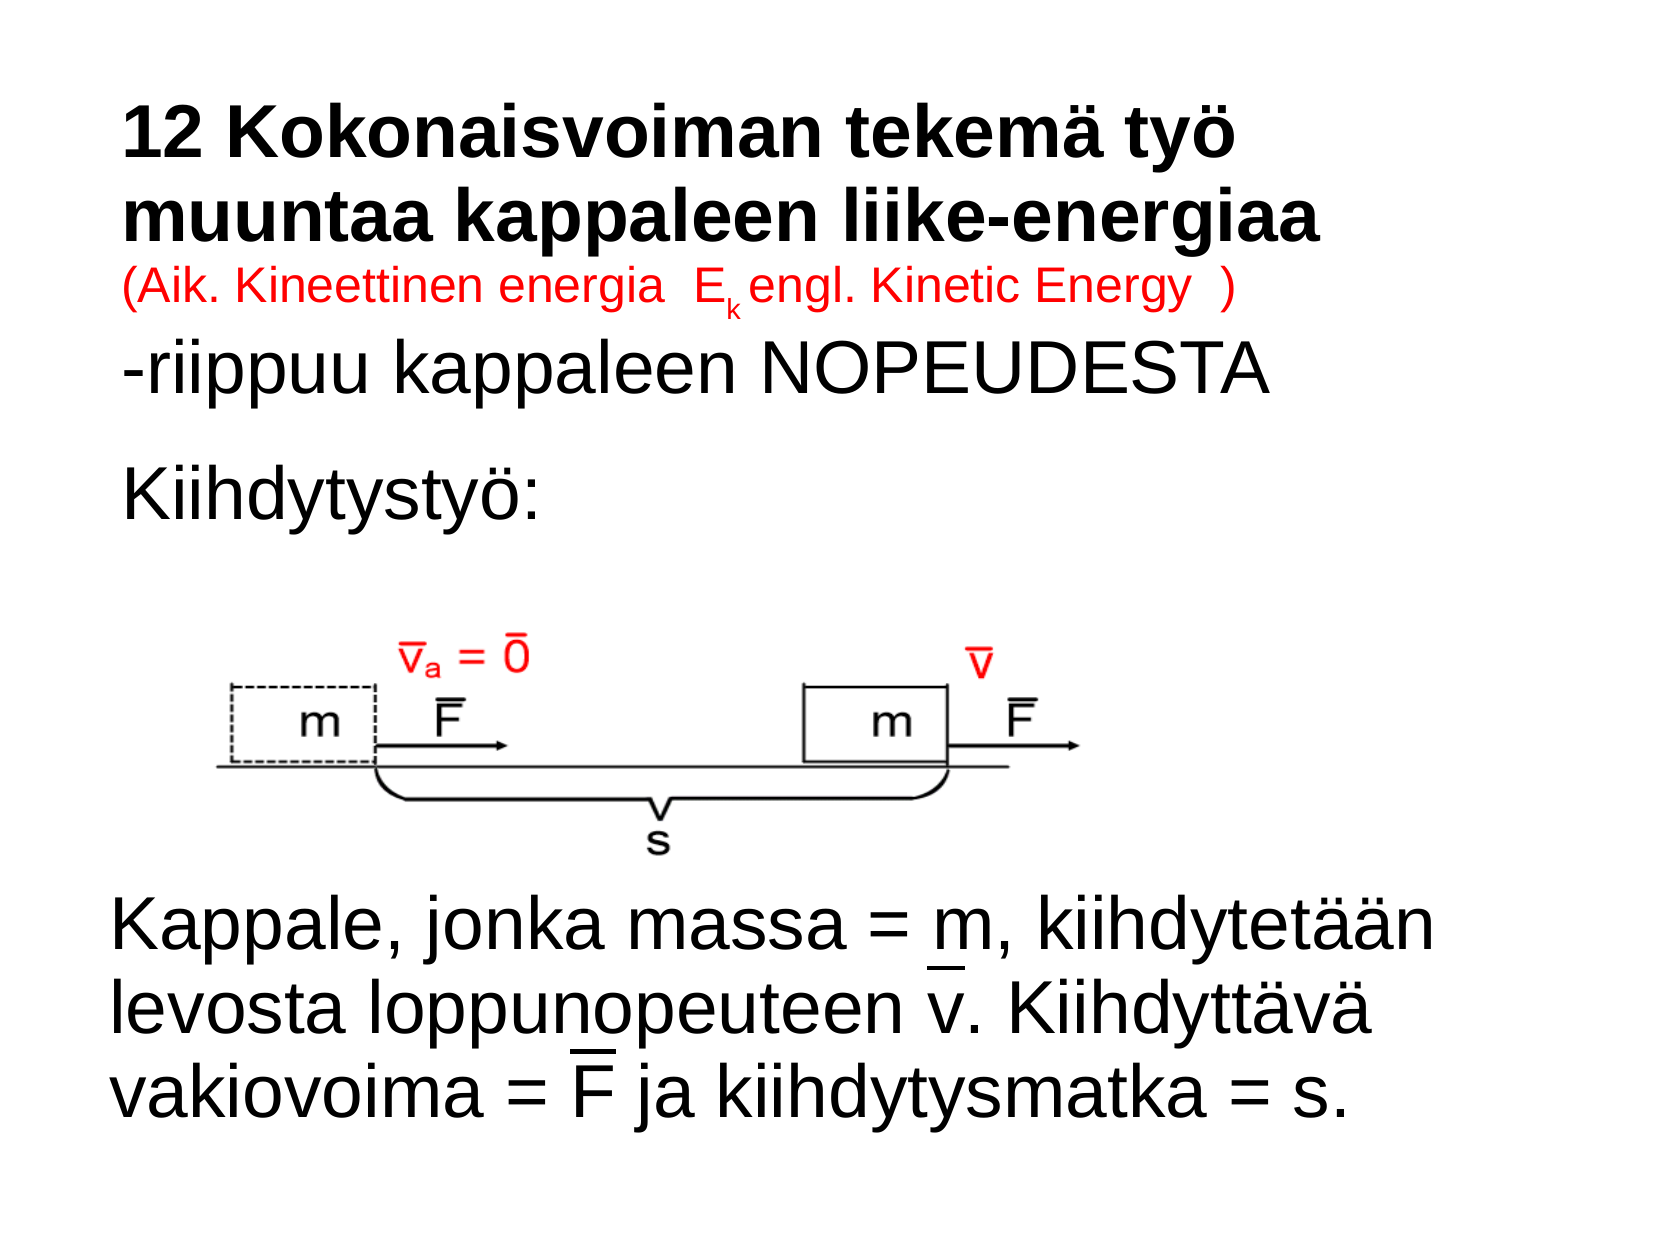

12 Kokonaisvoiman tekemä työ muuntaa kappaleen liike-energiaa
(Aik. Kineettinen energia Ek engl. Kinetic Energy )
-riippuu kappaleen NOPEUDESTA
Kiihdytystyö:
Kappale, jonka massa = m, kiihdytetään levosta loppunopeuteen v. Kiihdyttävä vakiovoima = F ja kiihdytysmatka = s.